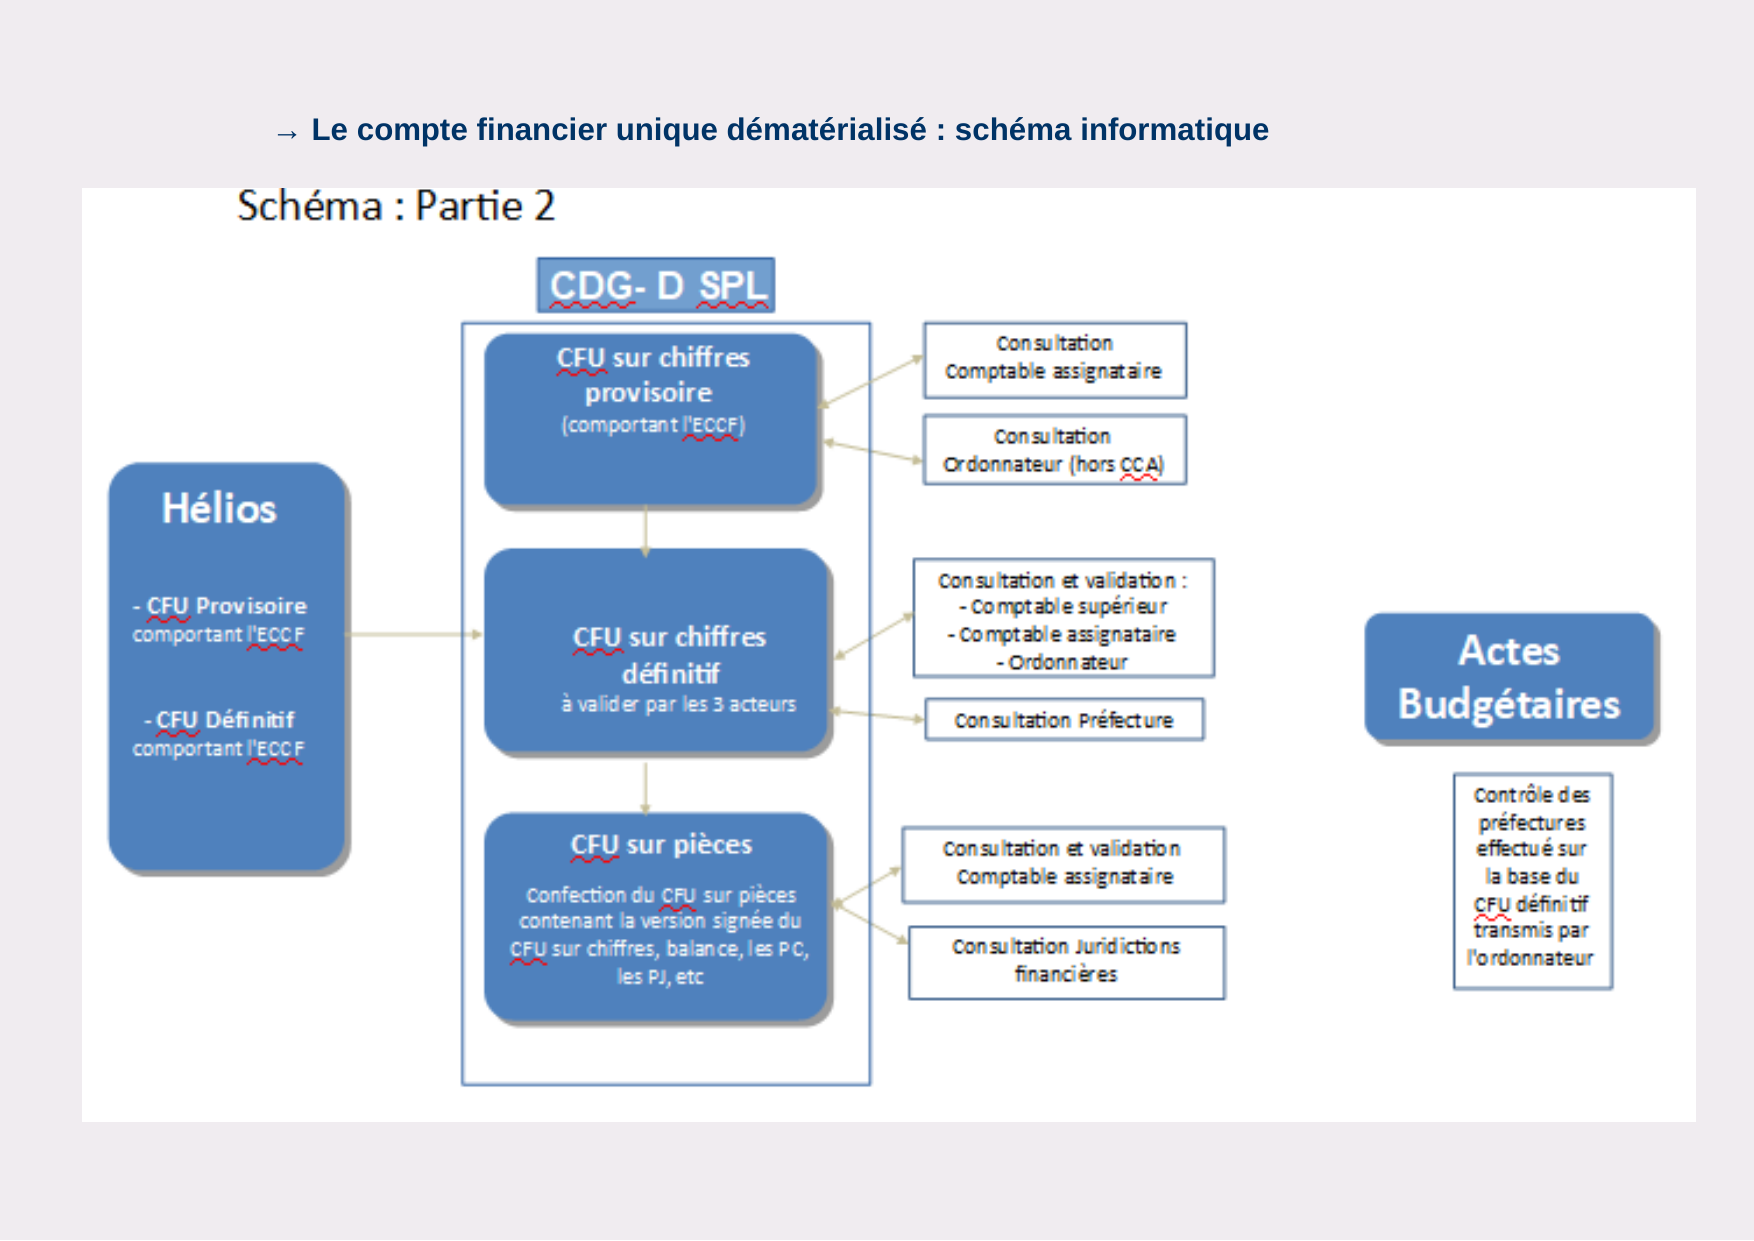

→ Le compte financier unique dématérialisé : schéma informatique
#